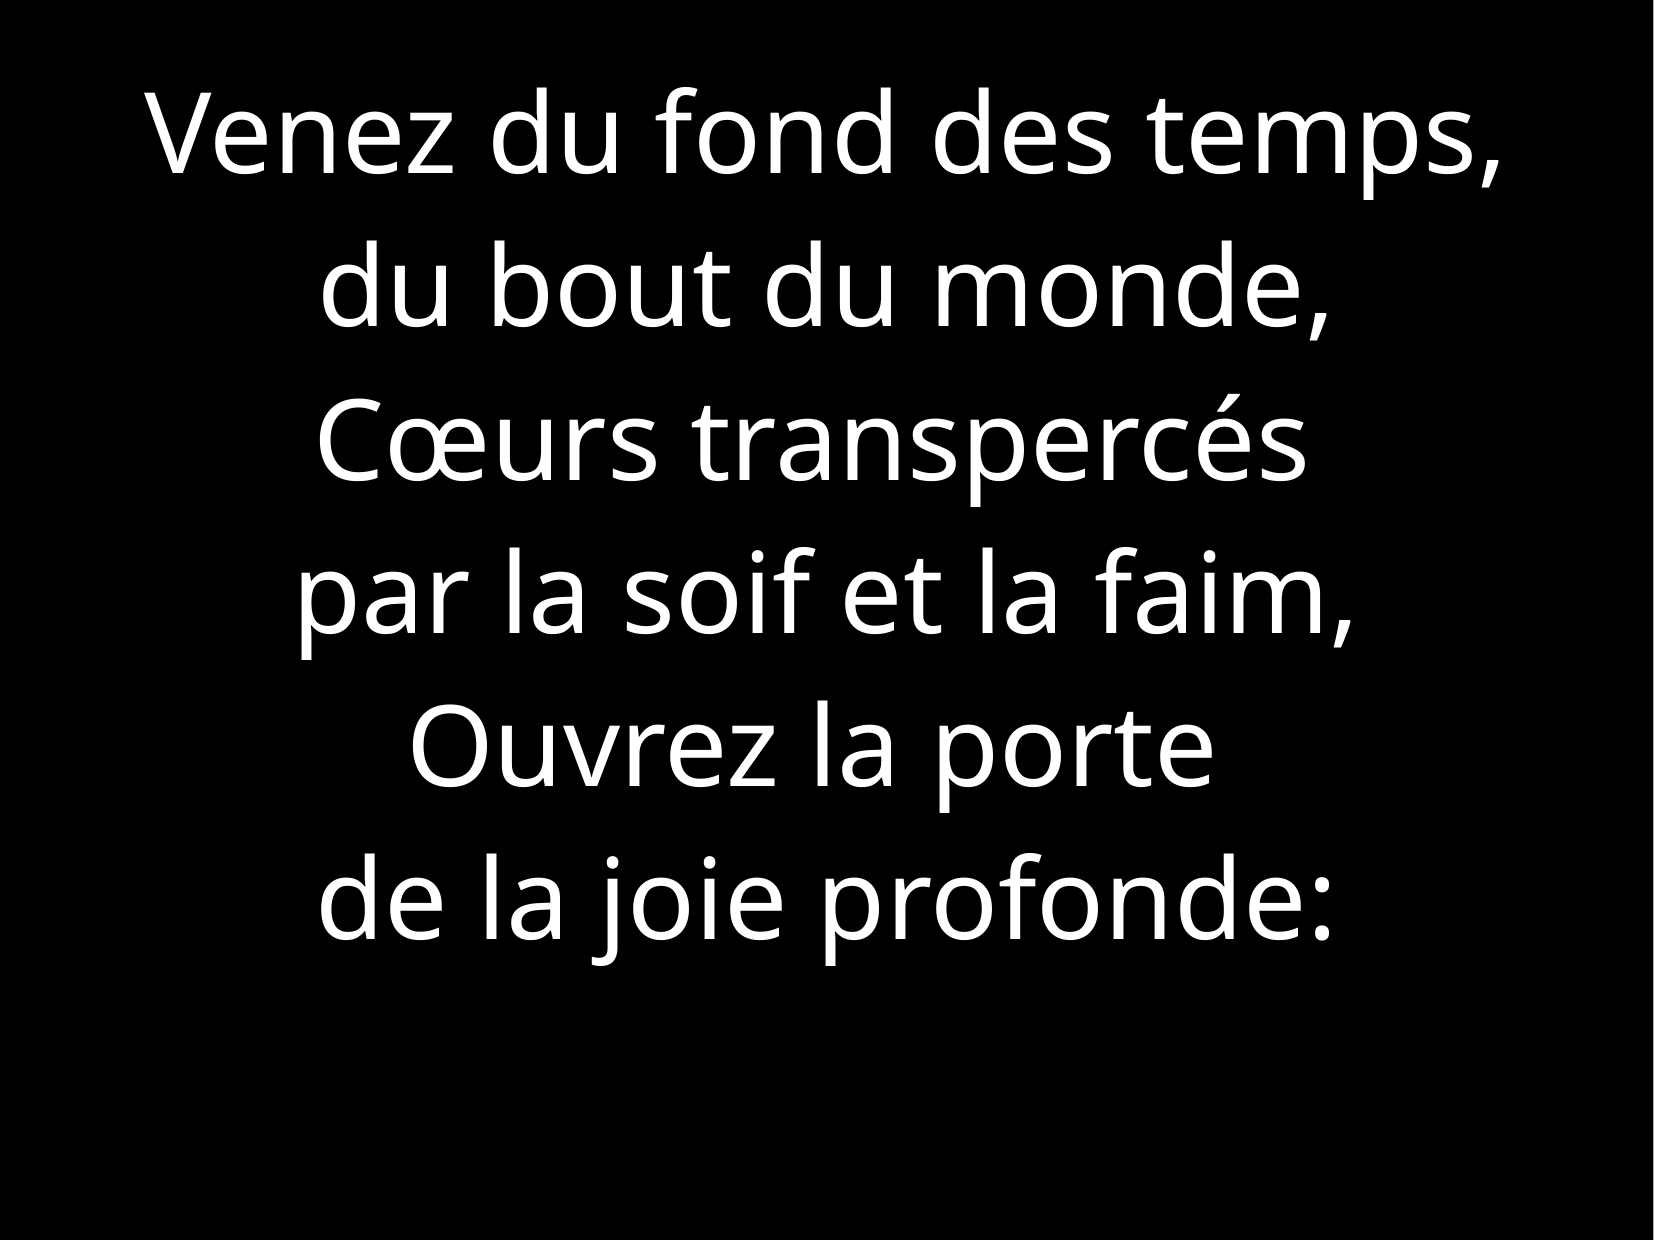

# Venez du fond des temps, du bout du monde,
Cœurs transpercés
par la soif et la faim,
Ouvrez la porte
de la joie profonde: